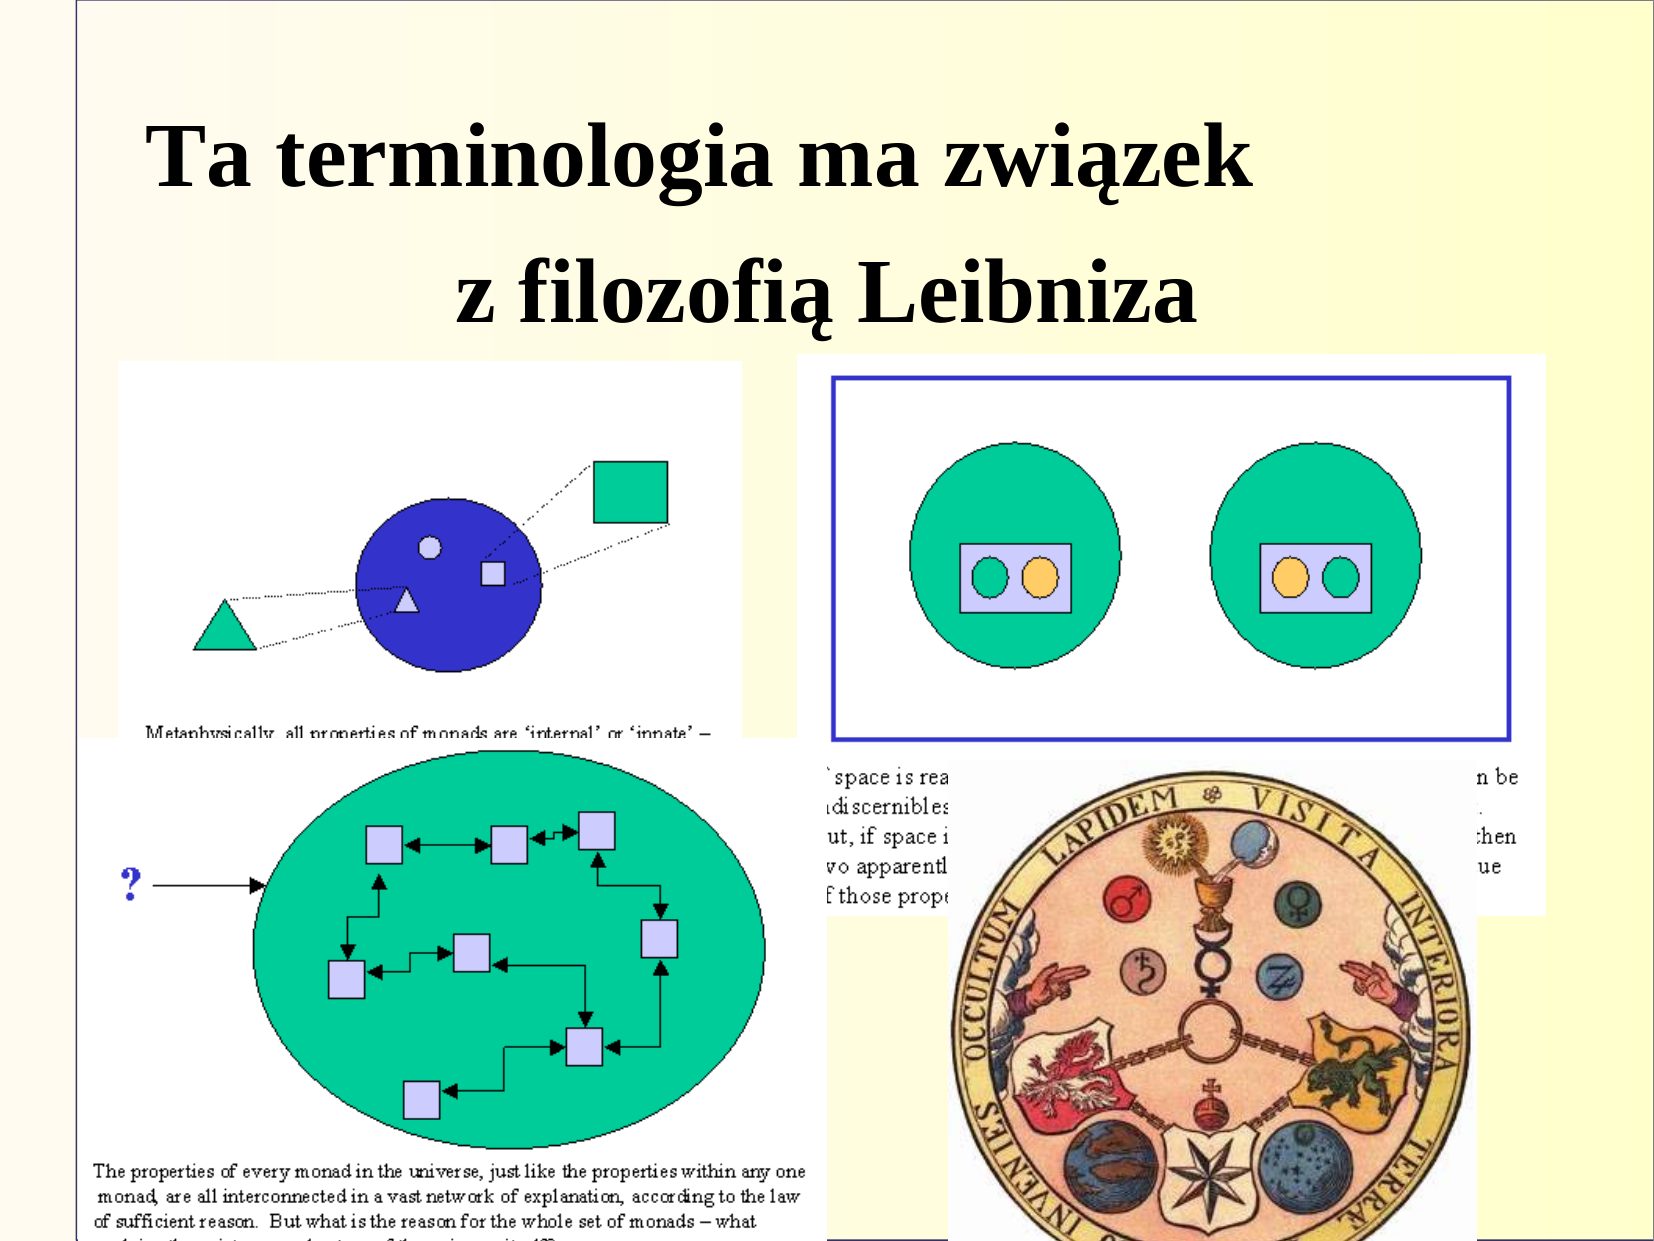

# Ta terminologia ma związek z filozofią Leibniza